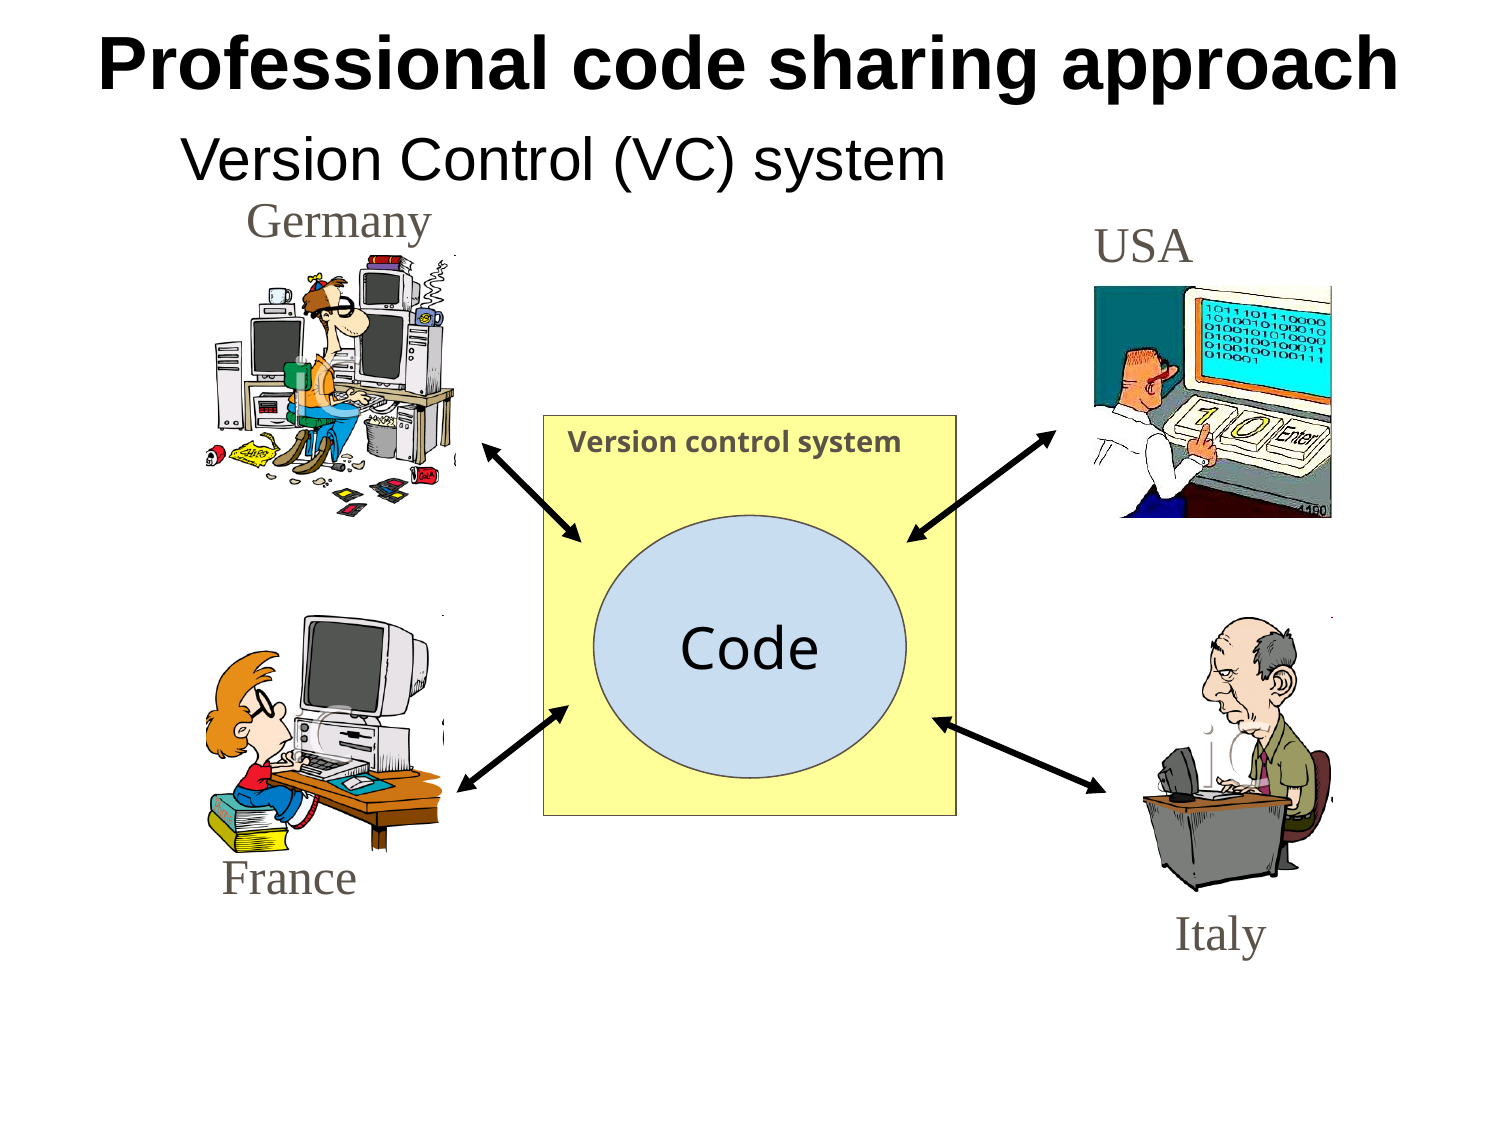

# Professional code sharing approach
Version Control (VC) system
Germany
USA
Version control system
Code
France
Italy